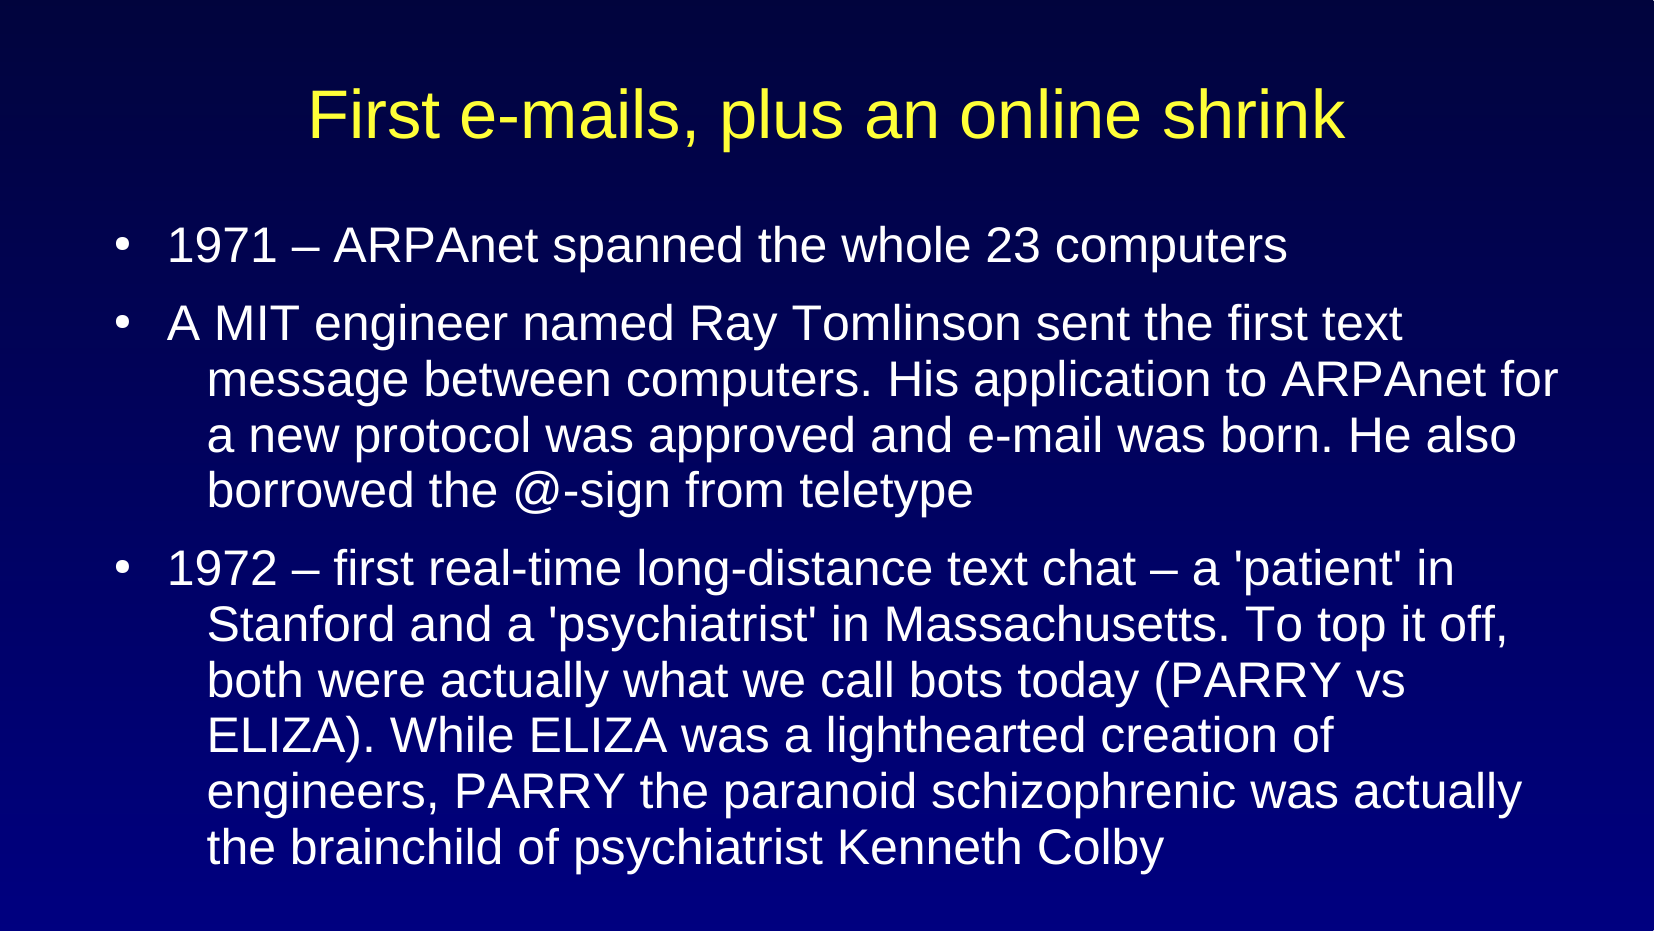

# First e-mails, plus an online shrink
1971 – ARPAnet spanned the whole 23 computers
A MIT engineer named Ray Tomlinson sent the first text message between computers. His application to ARPAnet for a new protocol was approved and e-mail was born. He also borrowed the @-sign from teletype
1972 – first real-time long-distance text chat – a 'patient' in Stanford and a 'psychiatrist' in Massachusetts. To top it off, both were actually what we call bots today (PARRY vs ELIZA). While ELIZA was a lighthearted creation of engineers, PARRY the paranoid schizophrenic was actually the brainchild of psychiatrist Kenneth Colby